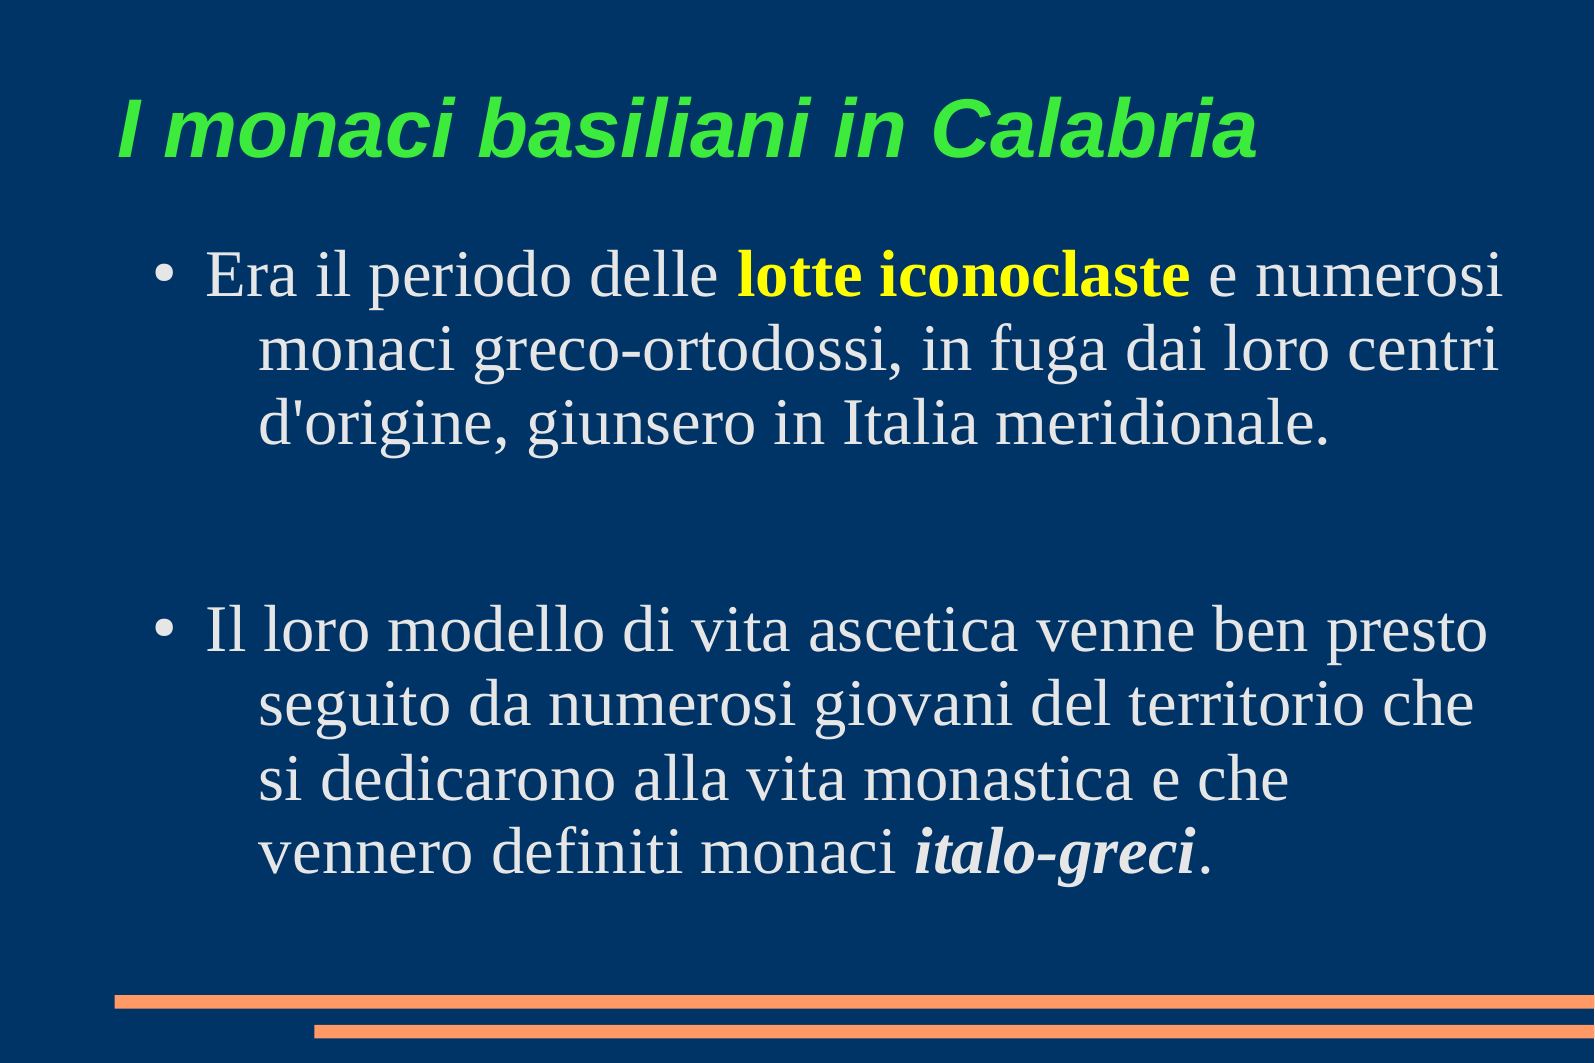

# I monaci basiliani in Calabria
Era il periodo delle lotte iconoclaste e numerosi monaci greco-ortodossi, in fuga dai loro centri d'origine, giunsero in Italia meridionale.
Il loro modello di vita ascetica venne ben presto seguito da numerosi giovani del territorio che si dedicarono alla vita monastica e che vennero definiti monaci italo-greci.